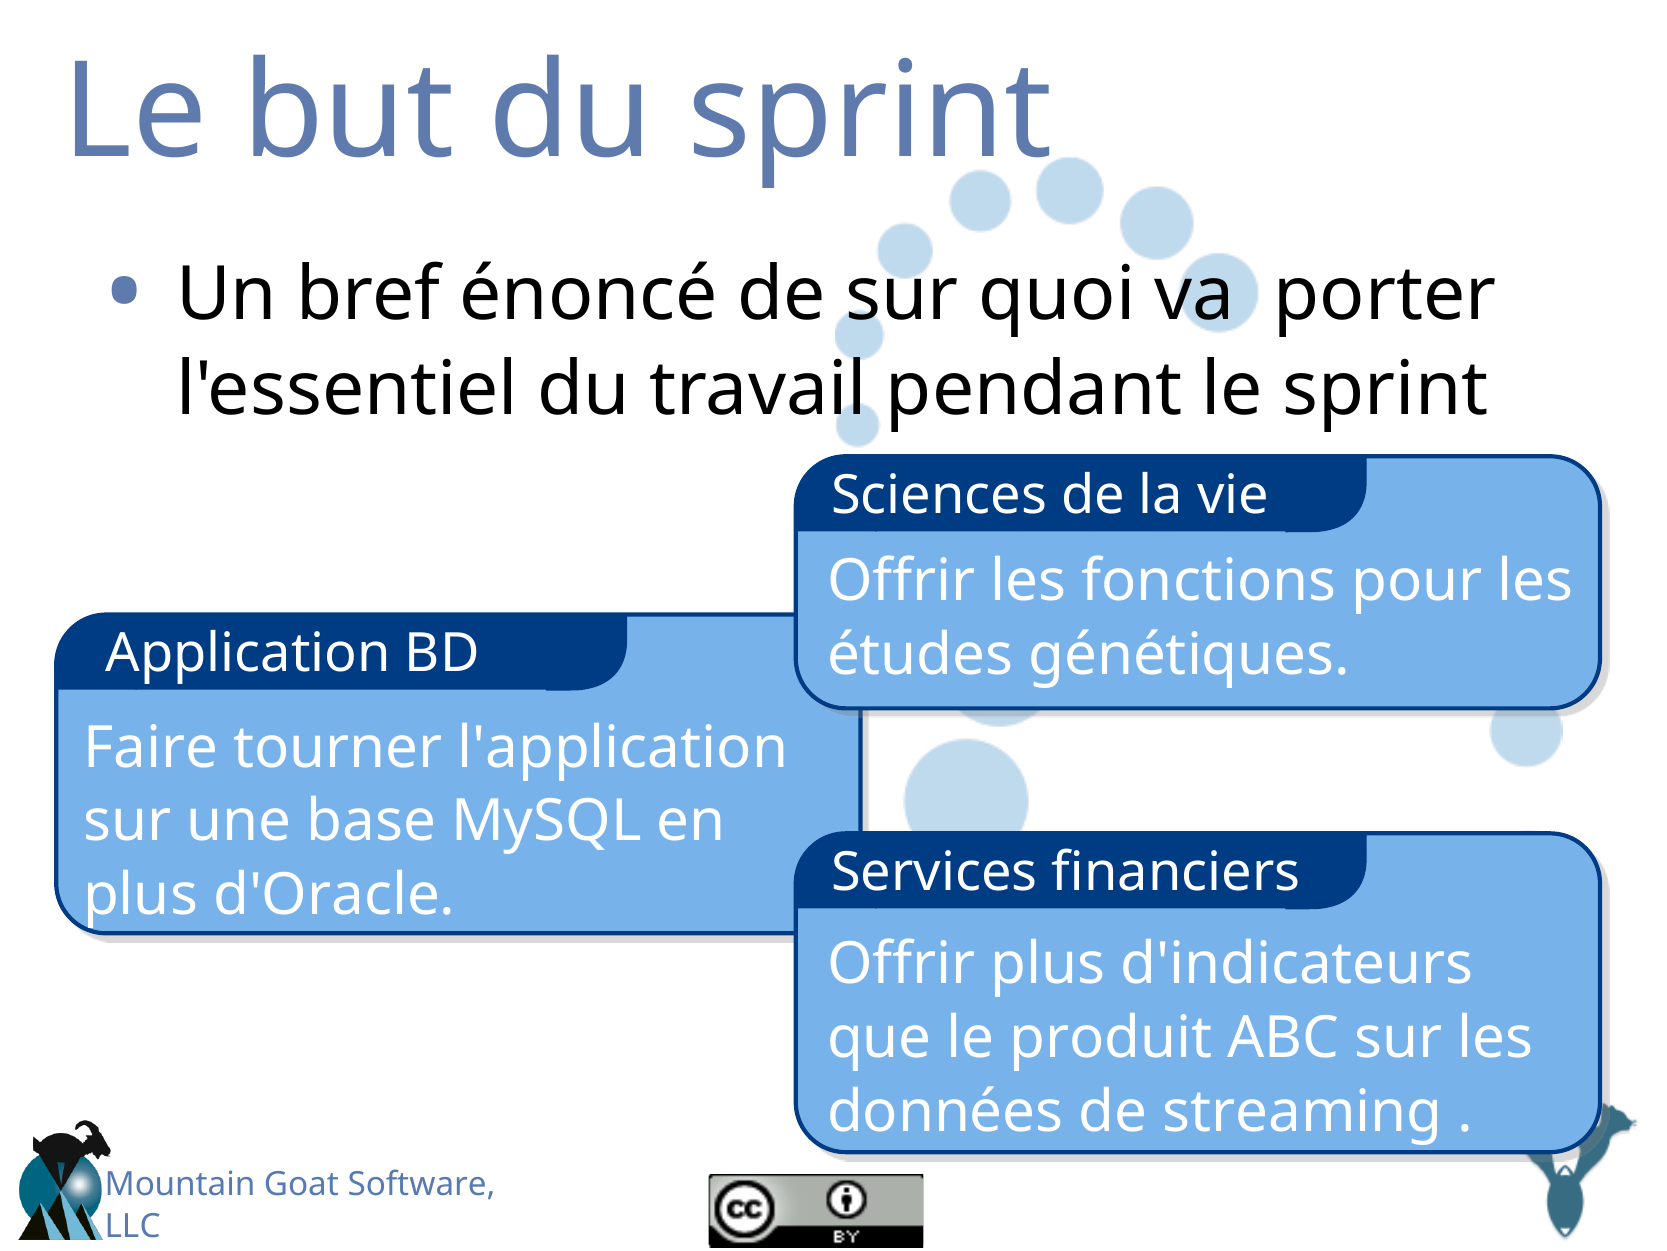

# Le but du sprint
Un bref énoncé de sur quoi va porter l'essentiel du travail pendant le sprint
Sciences de la vie
Offrir les fonctions pour les études génétiques.
 Application BD
Faire tourner l'application sur une base MySQL en plus d'Oracle.
Services financiers
Offrir plus d'indicateurs que le produit ABC sur les données de streaming .